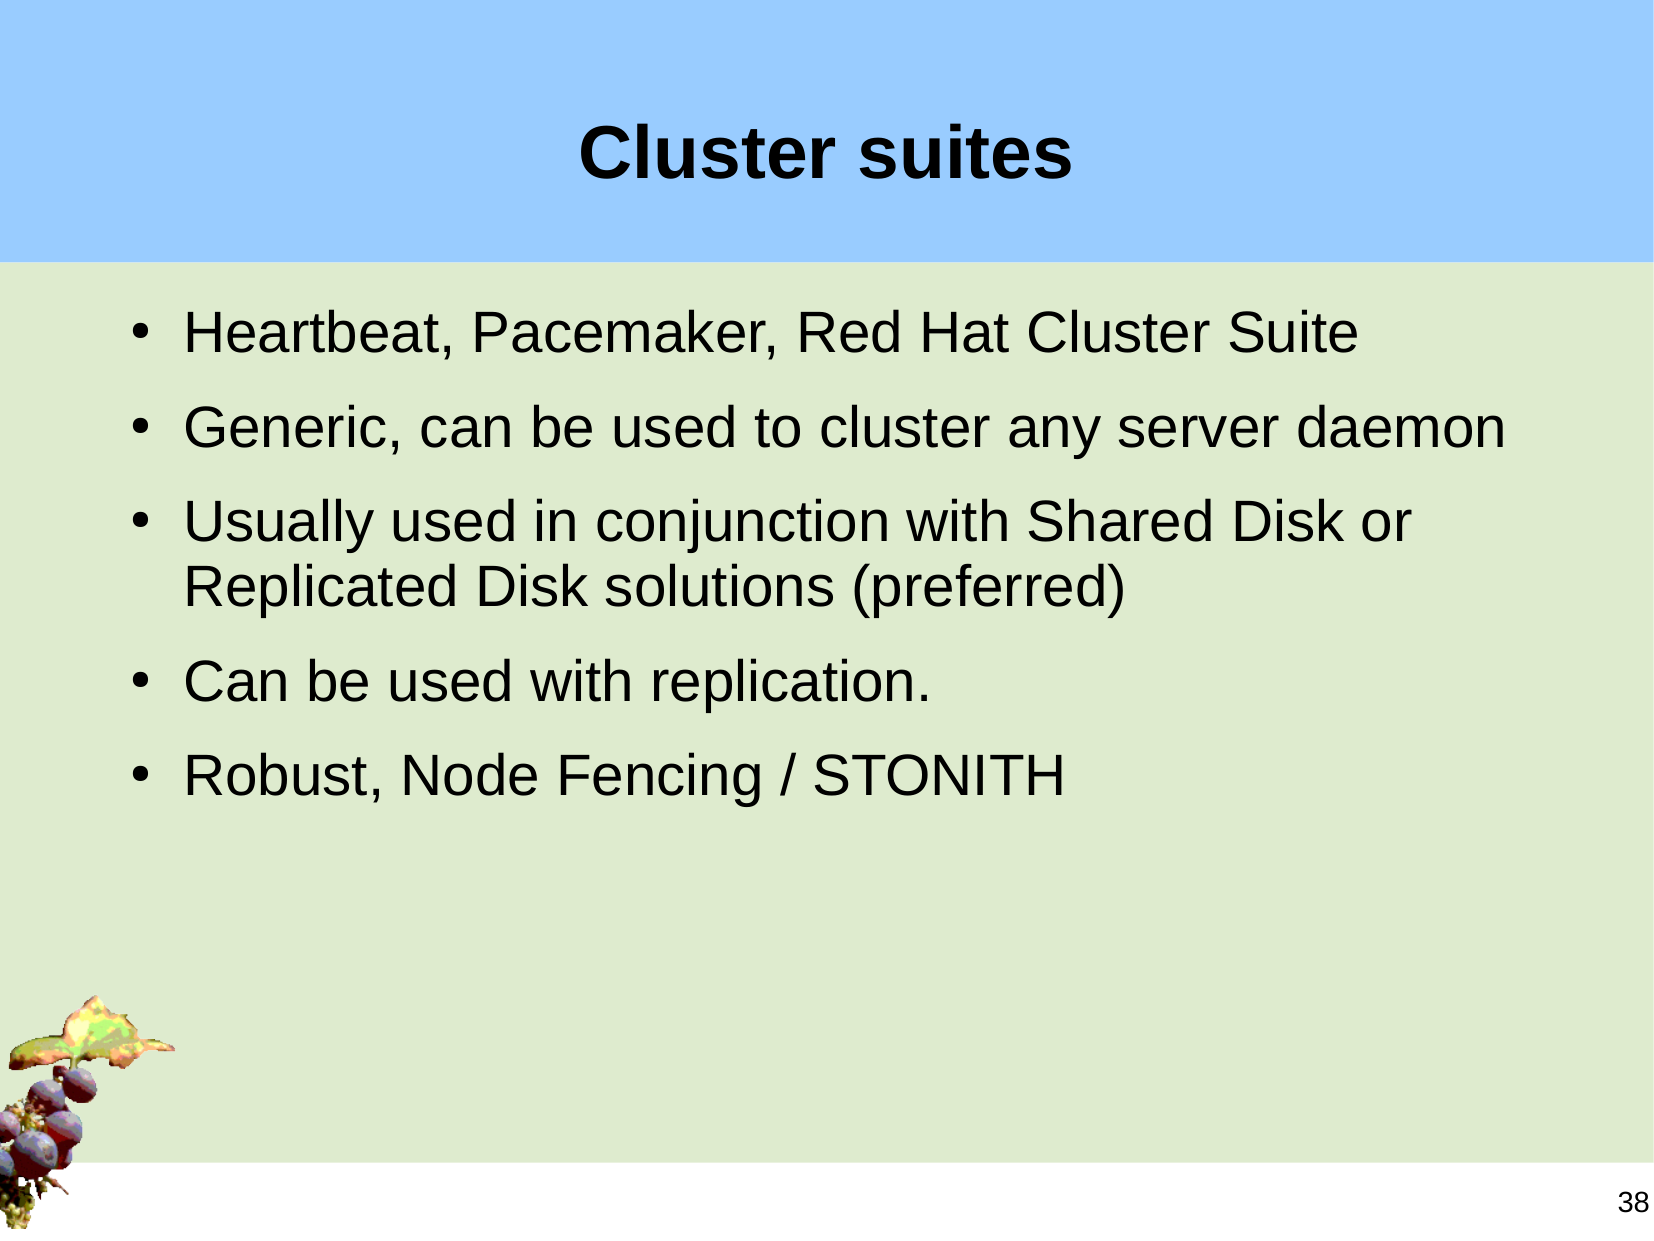

# Cluster suites
Heartbeat, Pacemaker, Red Hat Cluster Suite
Generic, can be used to cluster any server daemon
Usually used in conjunction with Shared Disk or Replicated Disk solutions (preferred)
Can be used with replication.
Robust, Node Fencing / STONITH
38